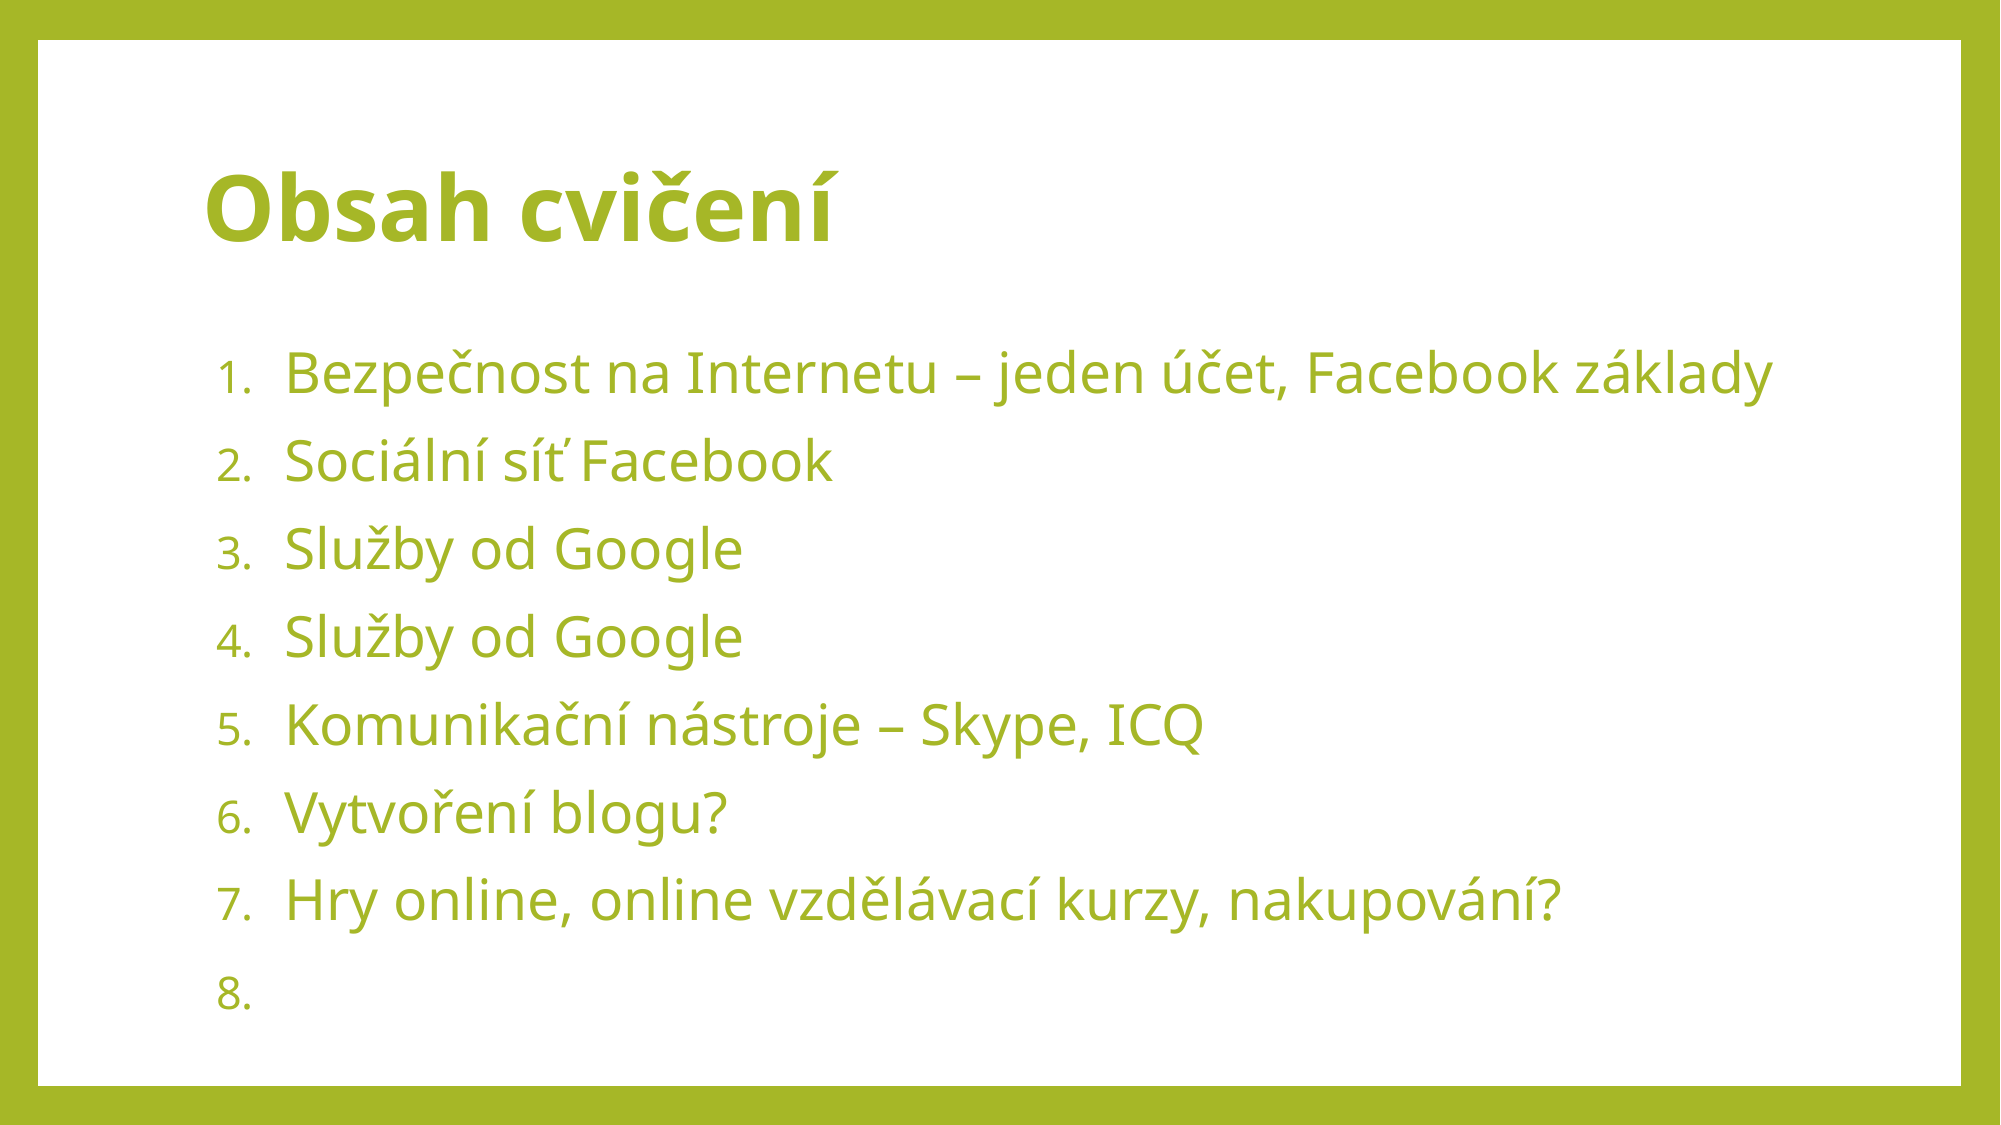

# Obsah cvičení
Bezpečnost na Internetu – jeden účet, Facebook základy
Sociální síť Facebook
Služby od Google
Služby od Google
Komunikační nástroje – Skype, ICQ
Vytvoření blogu?
Hry online, online vzdělávací kurzy, nakupování?